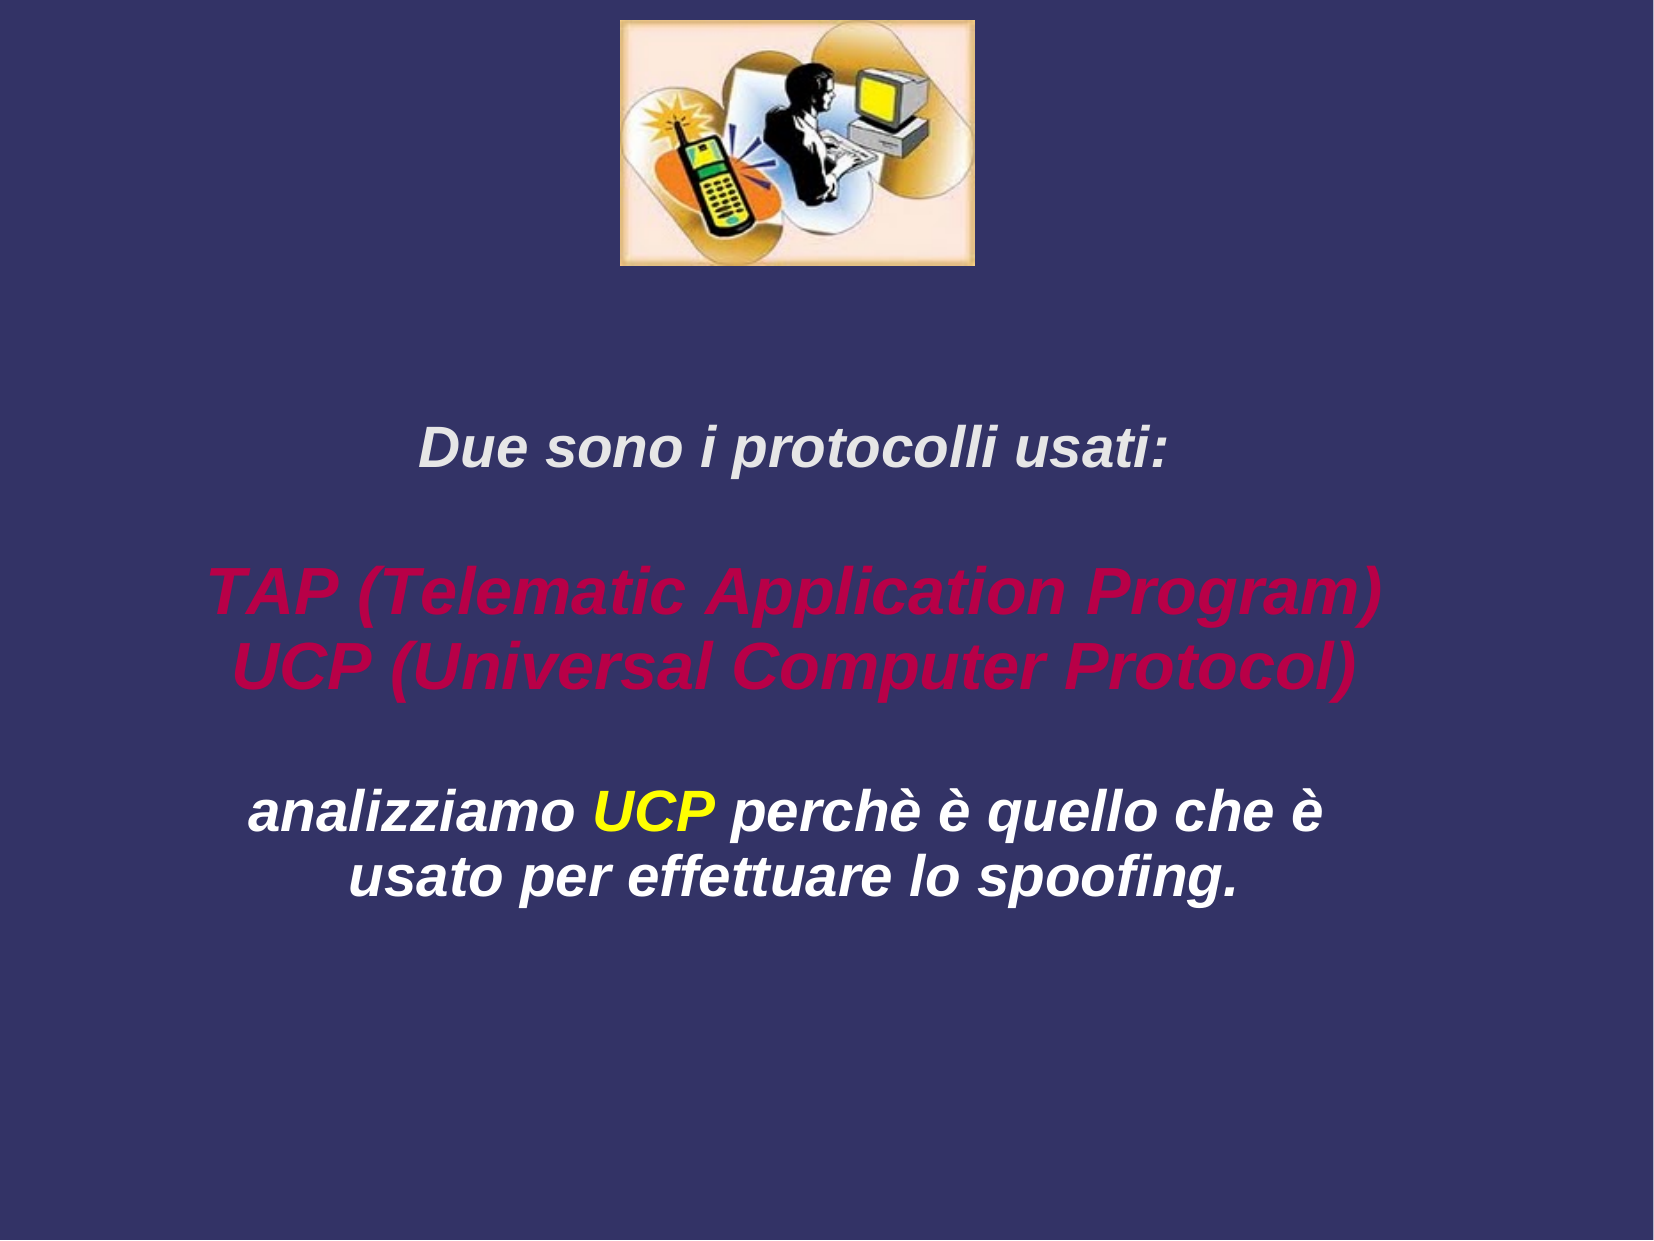

# Due sono i protocolli usati: TAP (Telematic Application Program) UCP (Universal Computer Protocol) analizziamo UCP perchè è quello che è usato per effettuare lo spoofing.